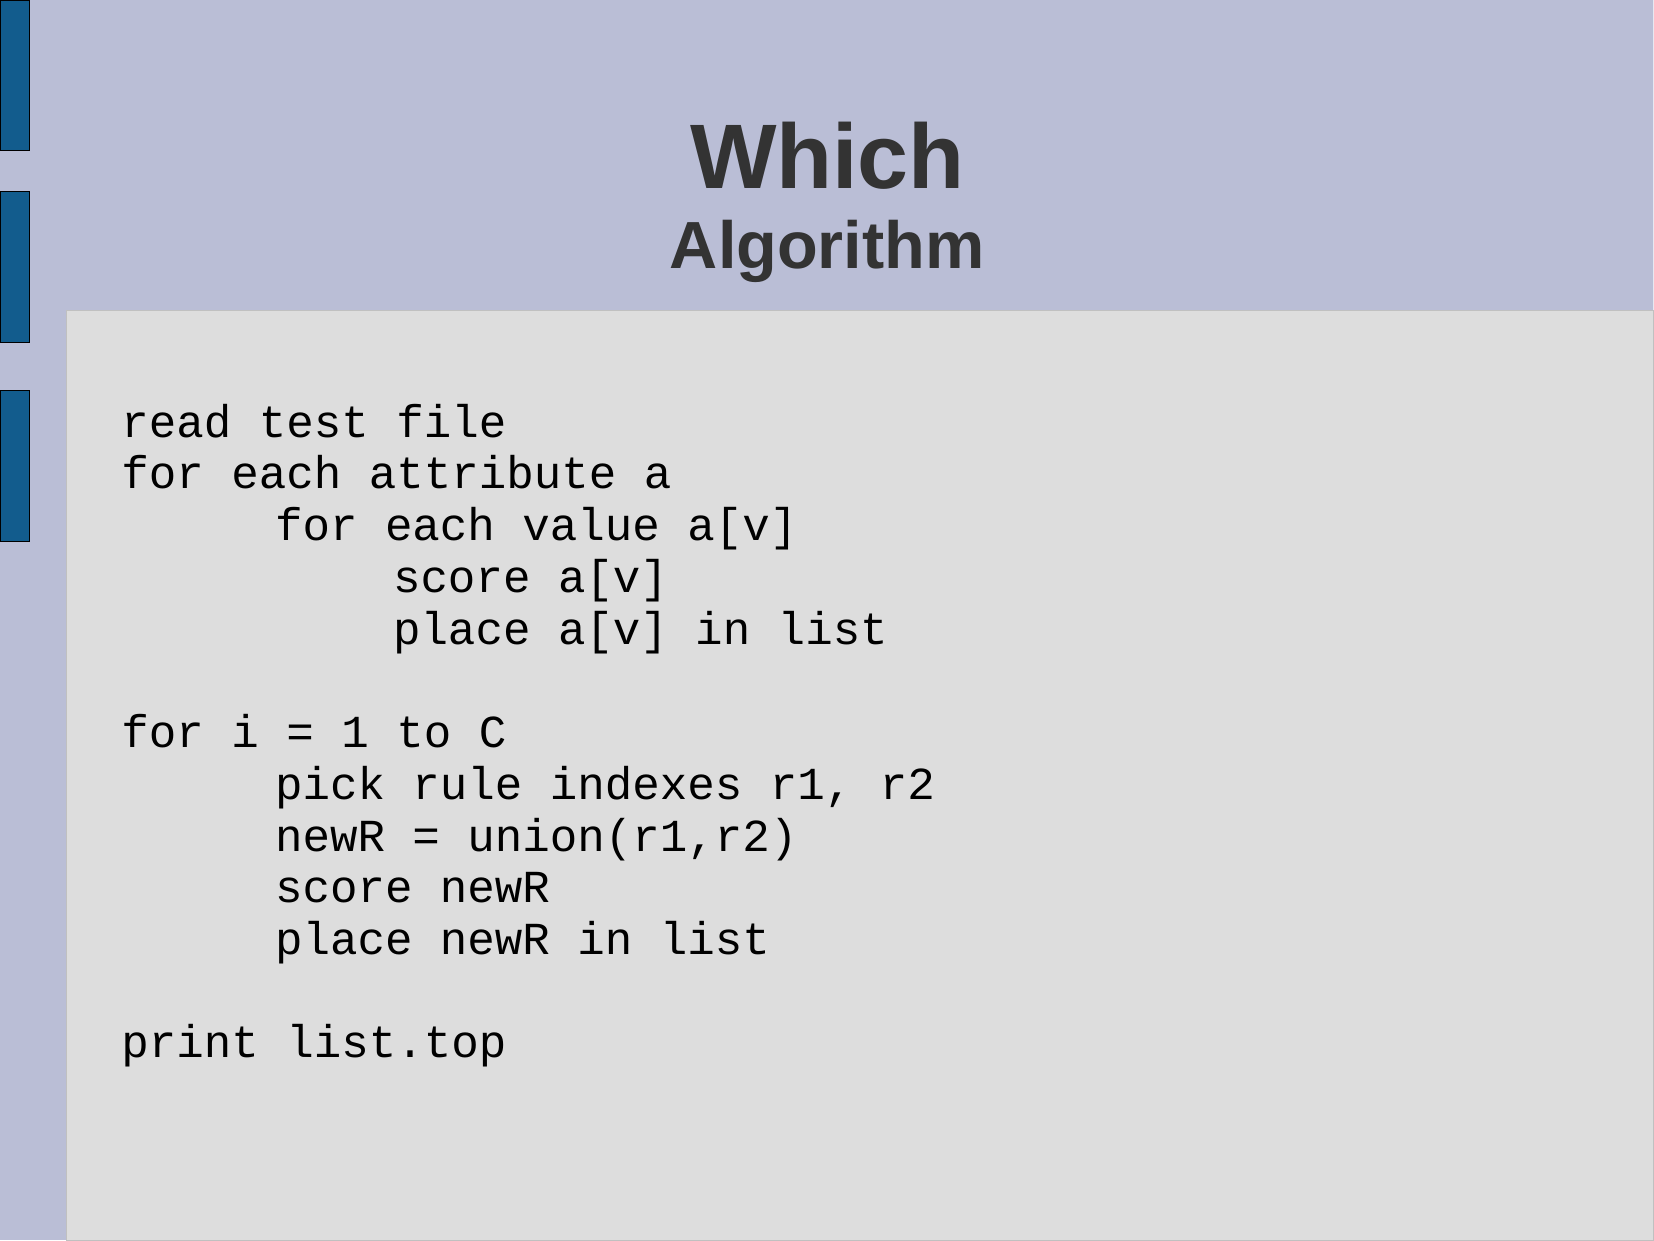

# Which Algorithm
read test file
for each attribute a
	for each value a[v]
		score a[v]
		place a[v] in list
for i = 1 to C
	pick rule indexes r1, r2
	newR = union(r1,r2)
	score newR
	place newR in list
print list.top